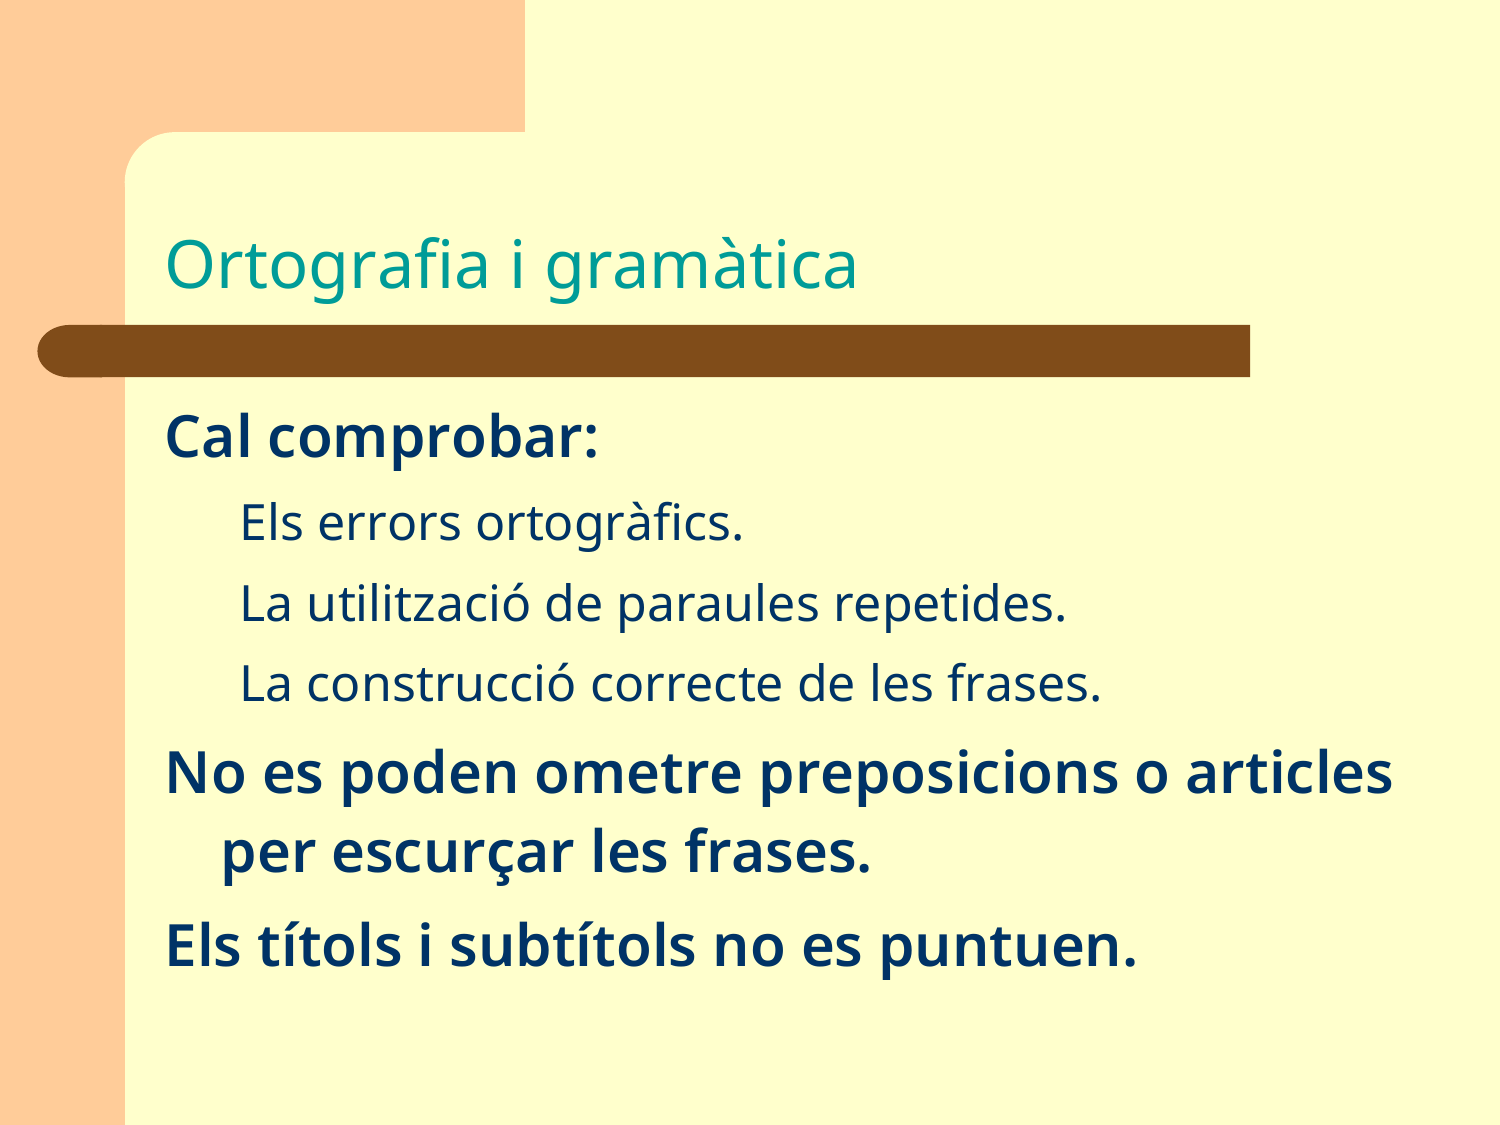

# Ortografia i gramàtica
Cal comprobar:
Els errors ortogràfics.
La utilització de paraules repetides.
La construcció correcte de les frases.
No es poden ometre preposicions o articles per escurçar les frases.
Els títols i subtítols no es puntuen.